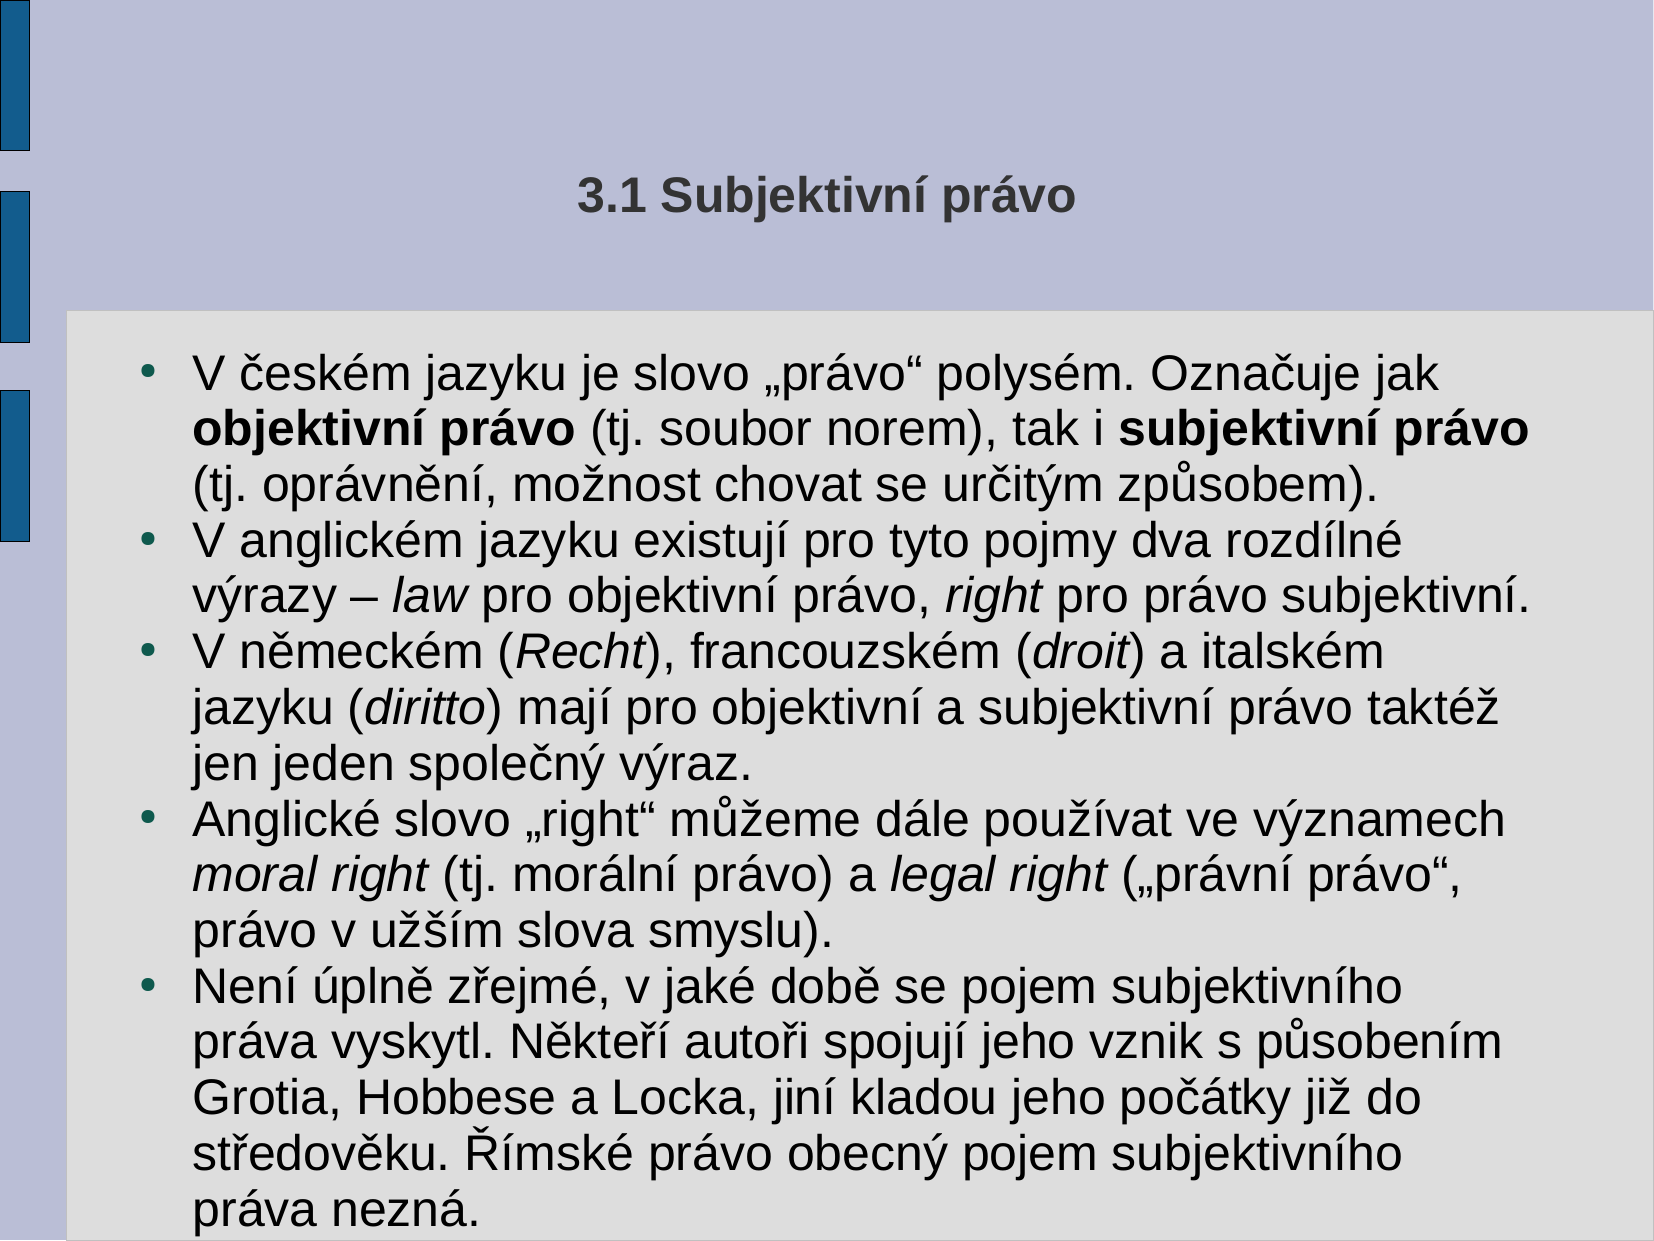

# 3.1 Subjektivní právo
V českém jazyku je slovo „právo“ polysém. Označuje jak objektivní právo (tj. soubor norem), tak i subjektivní právo (tj. oprávnění, možnost chovat se určitým způsobem).
V anglickém jazyku existují pro tyto pojmy dva rozdílné výrazy – law pro objektivní právo, right pro právo subjektivní.
V německém (Recht), francouzském (droit) a italském jazyku (diritto) mají pro objektivní a subjektivní právo taktéž jen jeden společný výraz.
Anglické slovo „right“ můžeme dále používat ve významech moral right (tj. morální právo) a legal right („právní právo“, právo v užším slova smyslu).
Není úplně zřejmé, v jaké době se pojem subjektivního práva vyskytl. Někteří autoři spojují jeho vznik s působením Grotia, Hobbese a Locka, jiní kladou jeho počátky již do středověku. Římské právo obecný pojem subjektivního práva nezná.